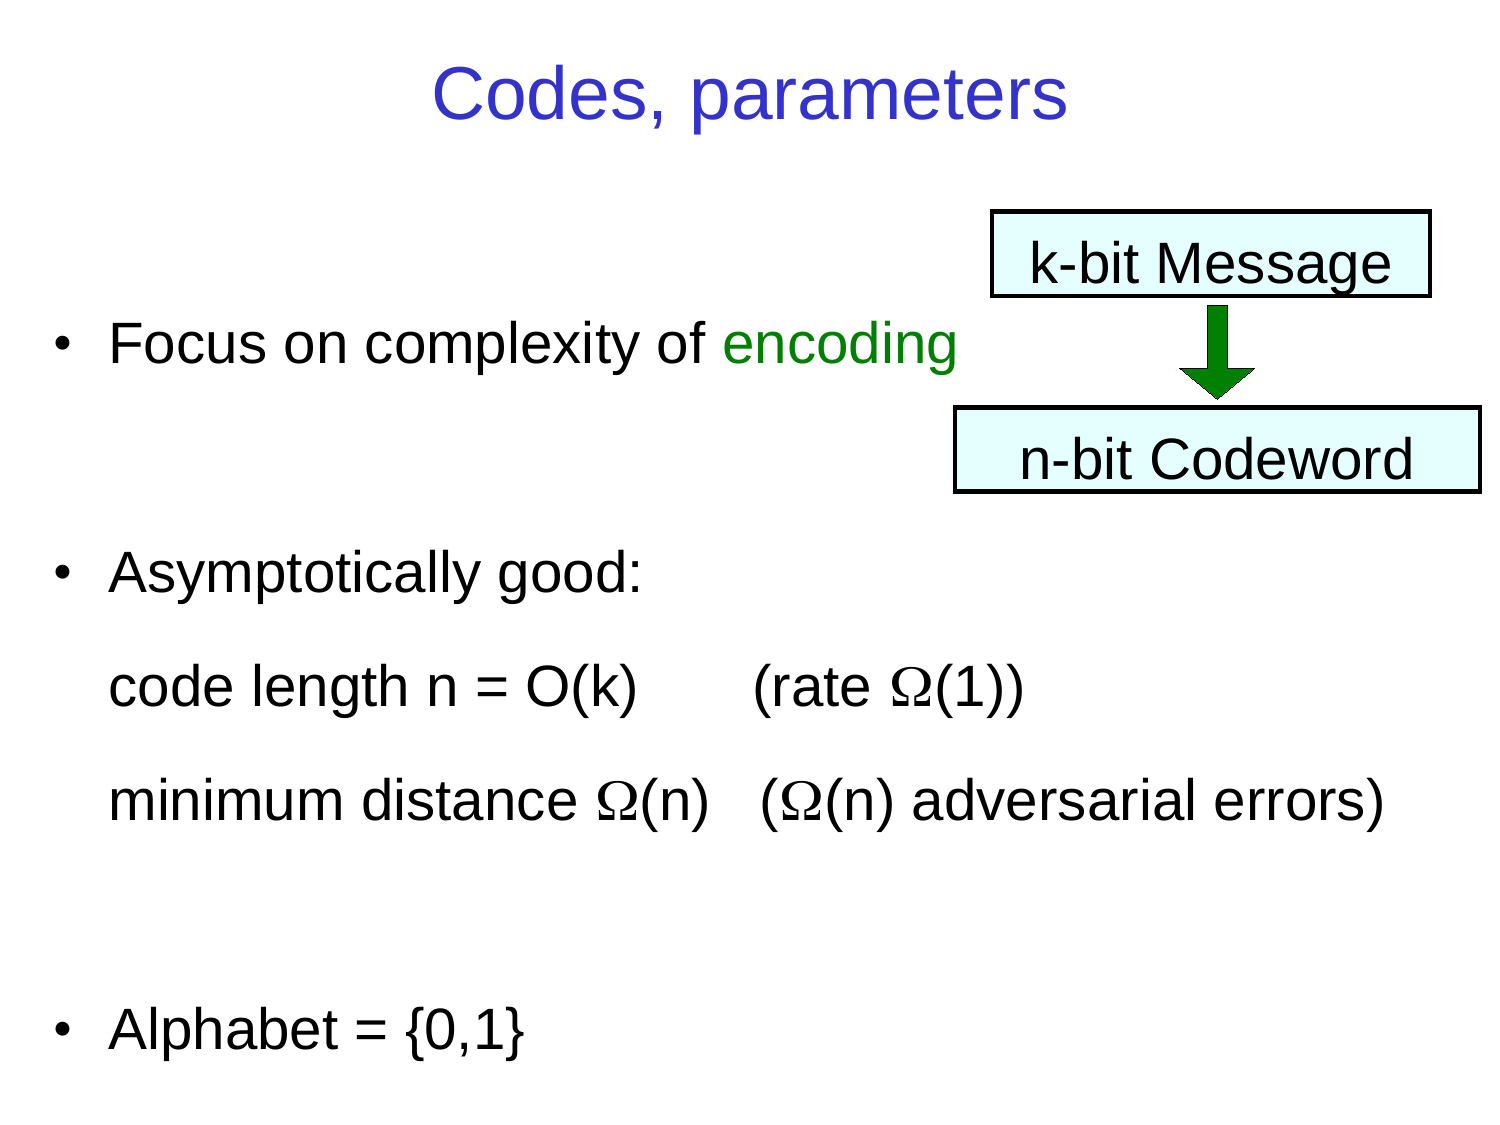

Codes, parameters
# Focus on complexity of encoding
Asymptotically good:
code length n = O(k) (rate (1))
minimum distance (n) ((n) adversarial errors)
Alphabet = {0,1}
k-bit Message
n-bit Codeword